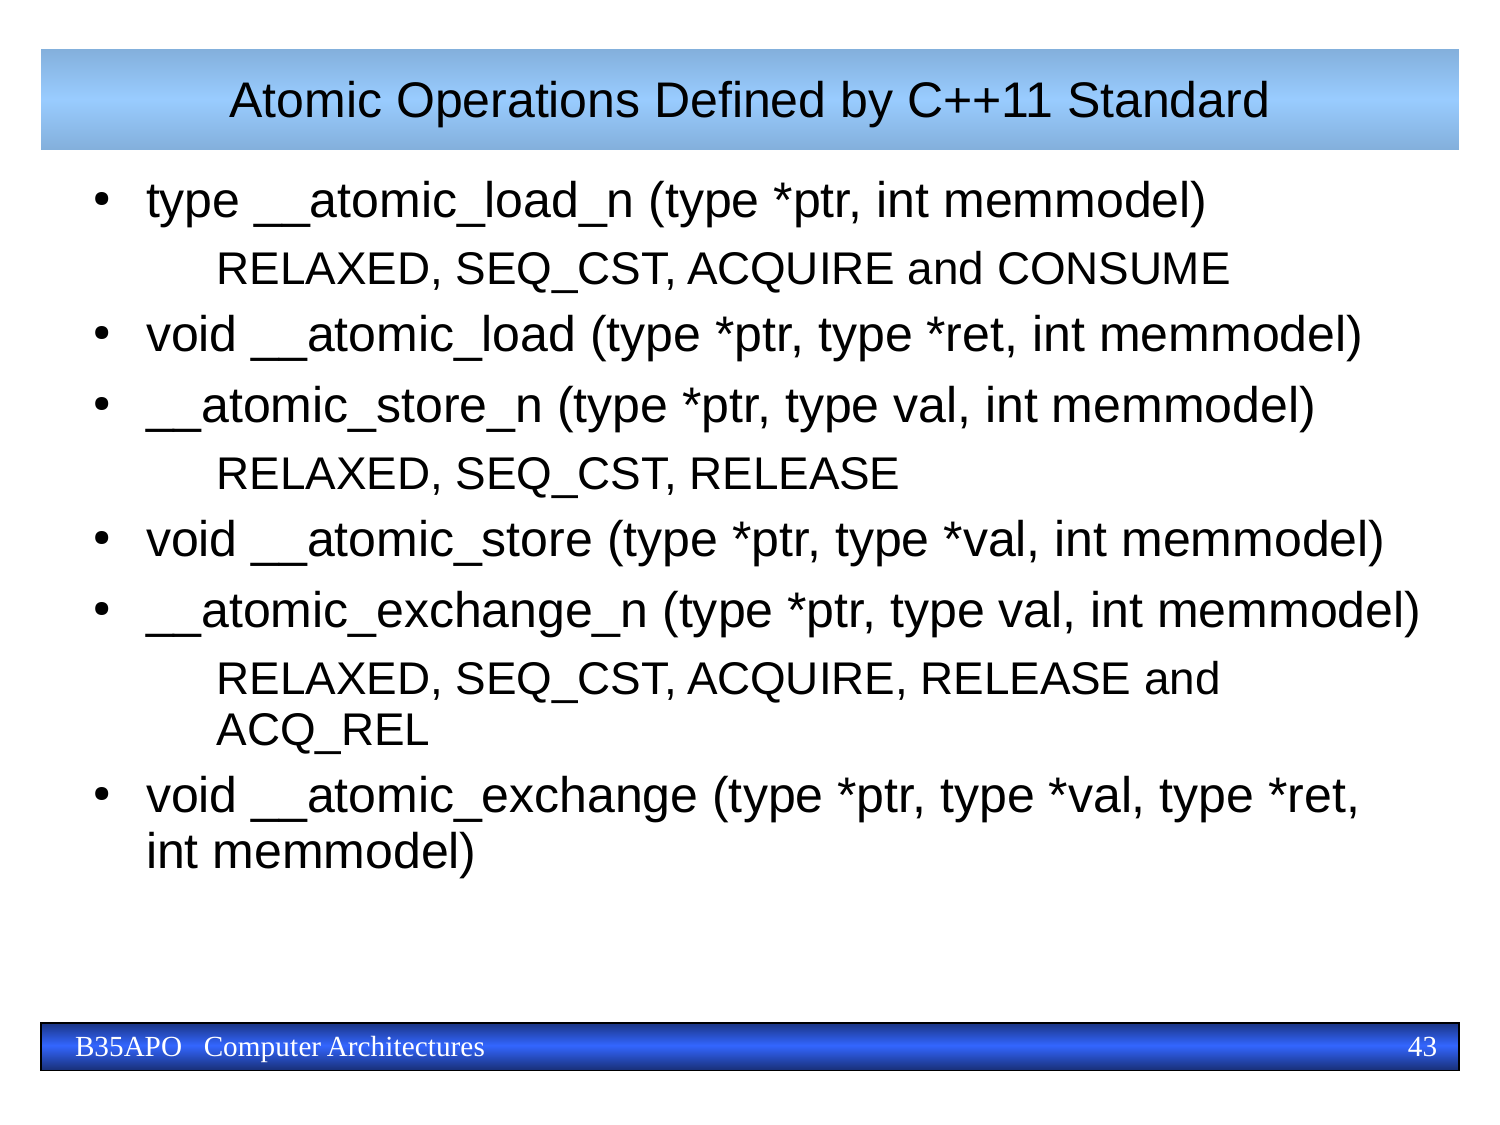

# Atomic Operations Defined by C++11 Standard
type __atomic_load_n (type *ptr, int memmodel)
RELAXED, SEQ_CST, ACQUIRE and CONSUME
void __atomic_load (type *ptr, type *ret, int memmodel)
__atomic_store_n (type *ptr, type val, int memmodel)
RELAXED, SEQ_CST, RELEASE
void __atomic_store (type *ptr, type *val, int memmodel)
__atomic_exchange_n (type *ptr, type val, int memmodel)
RELAXED, SEQ_CST, ACQUIRE, RELEASE and ACQ_REL
void __atomic_exchange (type *ptr, type *val, type *ret, int memmodel)
B35APO Computer Architectures
43